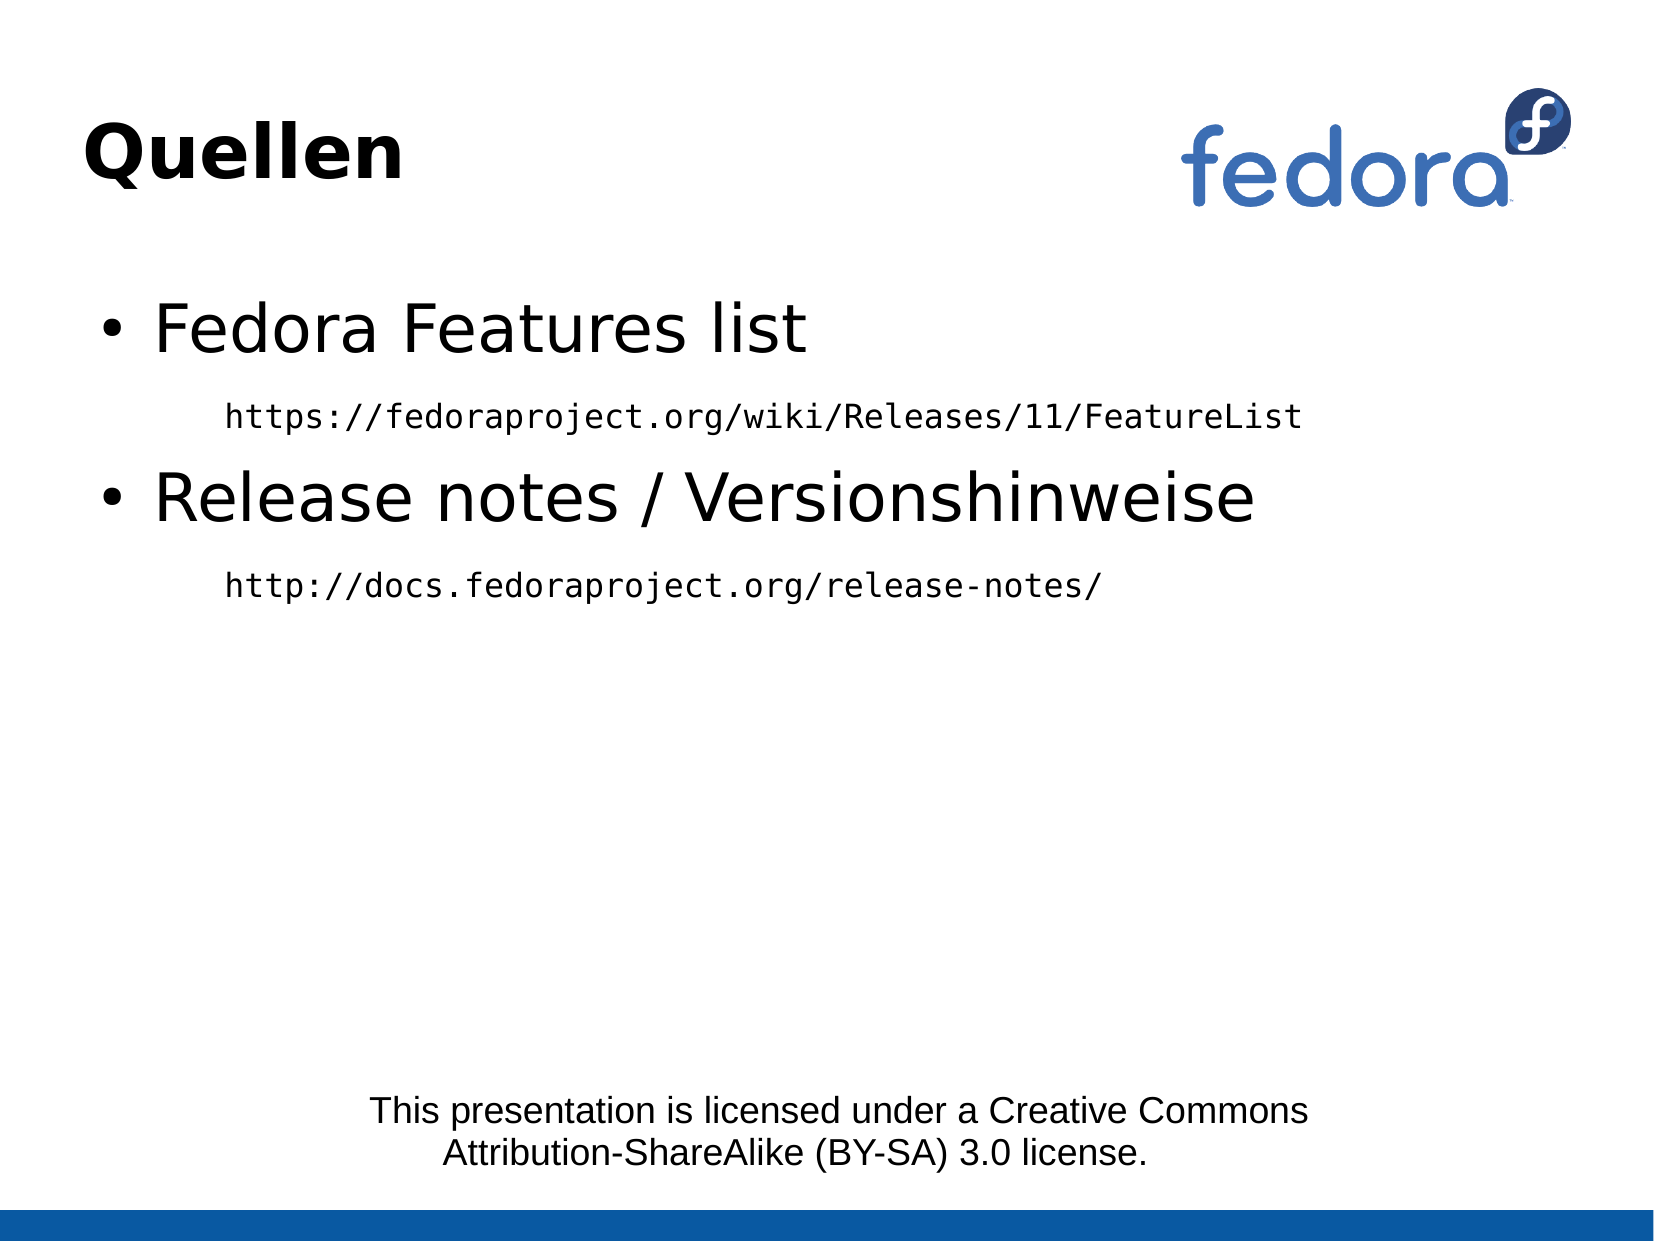

# Quellen
Fedora Features list
https://fedoraproject.org/wiki/Releases/11/FeatureList
Release notes / Versionshinweise
http://docs.fedoraproject.org/release-notes/
This presentation is licensed under a Creative Commons
 Attribution-ShareAlike (BY-SA) 3.0 license.